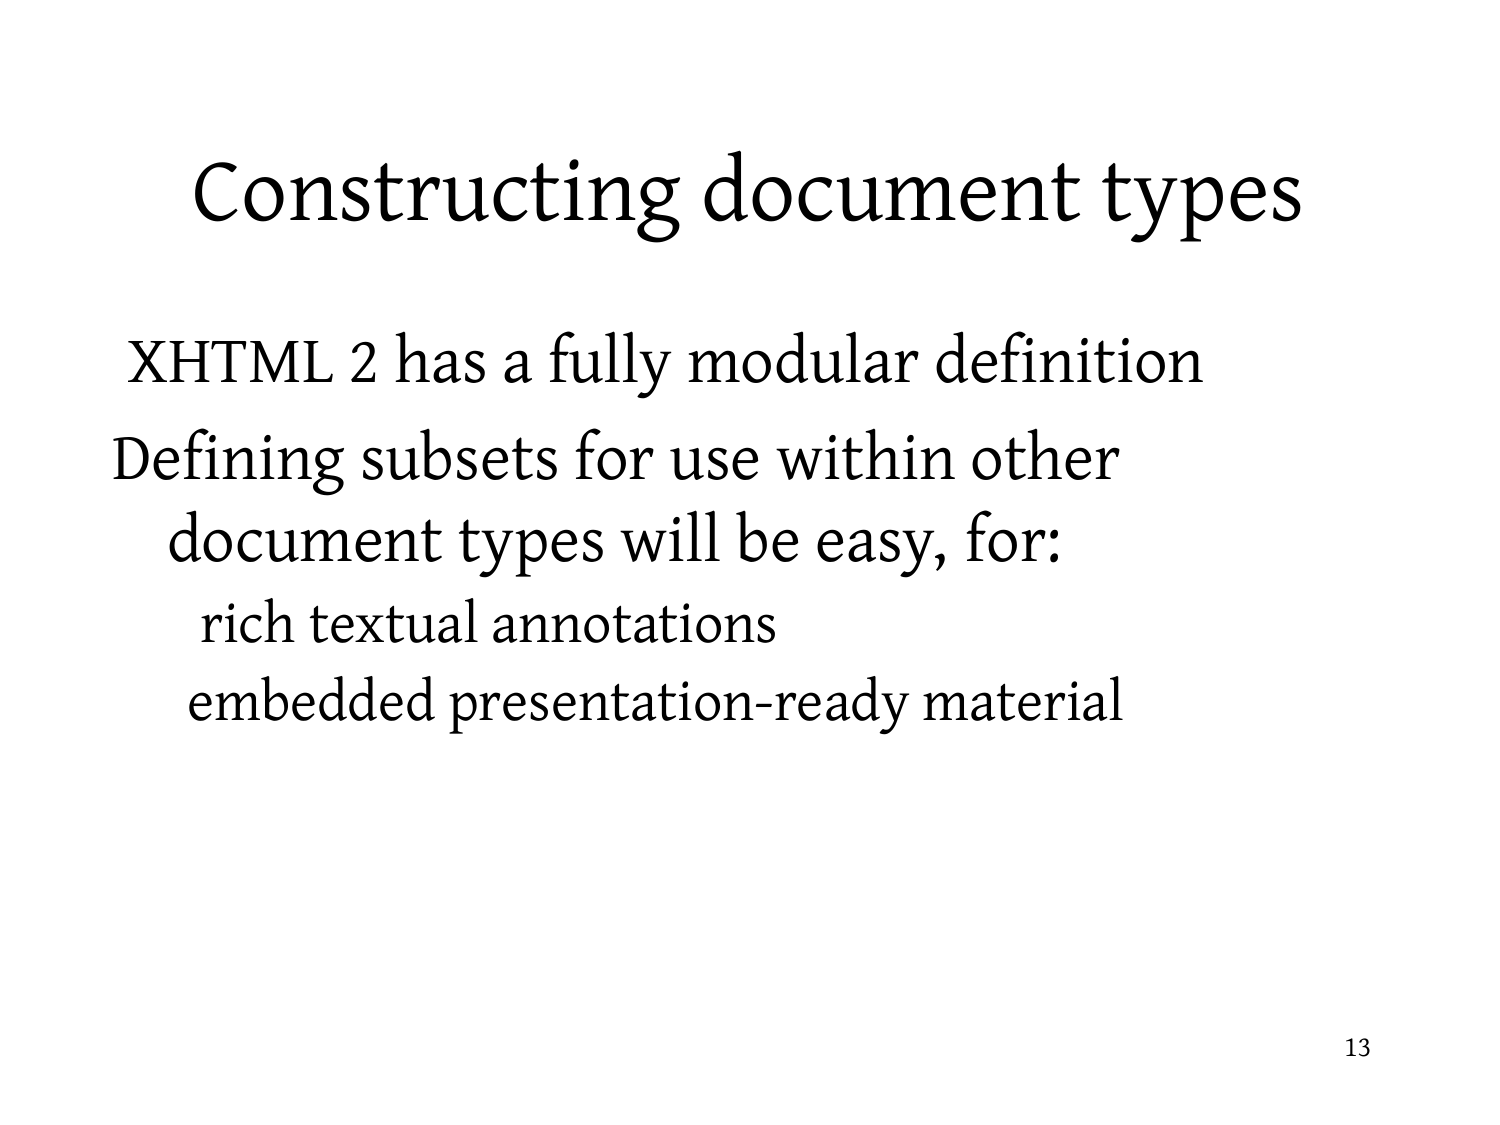

# Constructing document types
 XHTML 2 has a fully modular definition
Defining subsets for use within other document types will be easy, for:
 rich textual annotations
embedded presentation-ready material